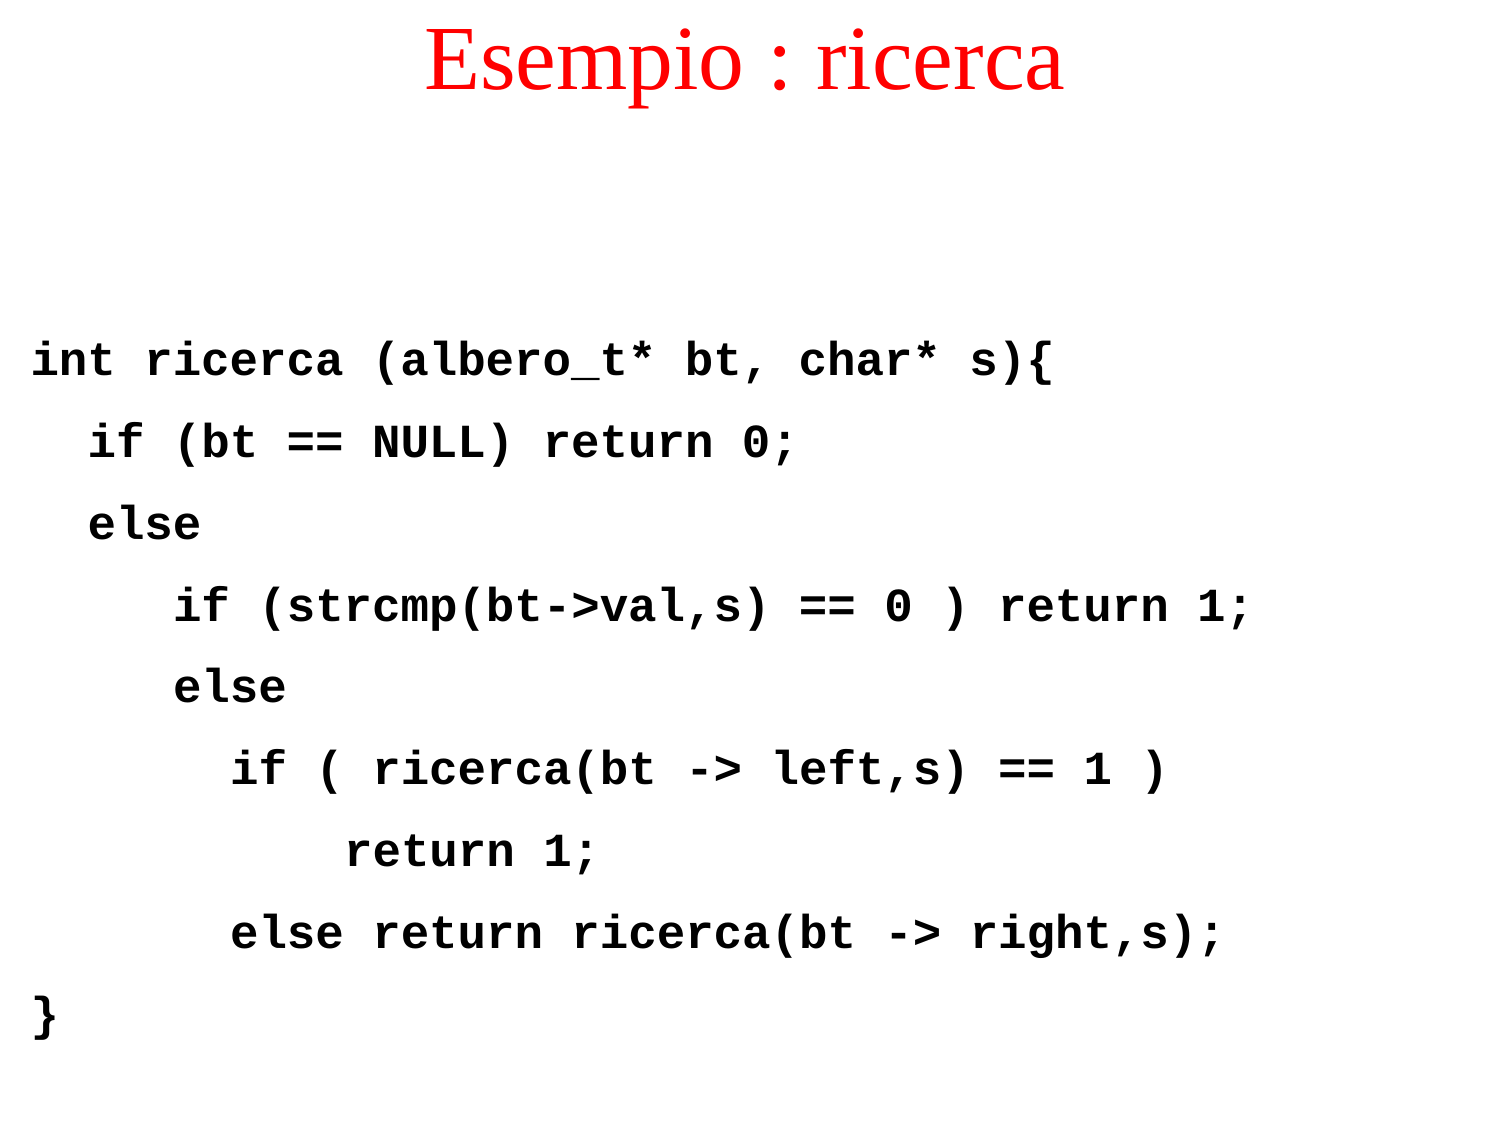

# Esempio : ricerca
int ricerca (albero_t* bt, char* s){
 if (bt == NULL) return 0;
 else
 if (strcmp(bt->val,s) == 0 ) return 1;
 else
 if ( ricerca(bt -> left,s) == 1 )
 return 1;
 else return ricerca(bt -> right,s);
}